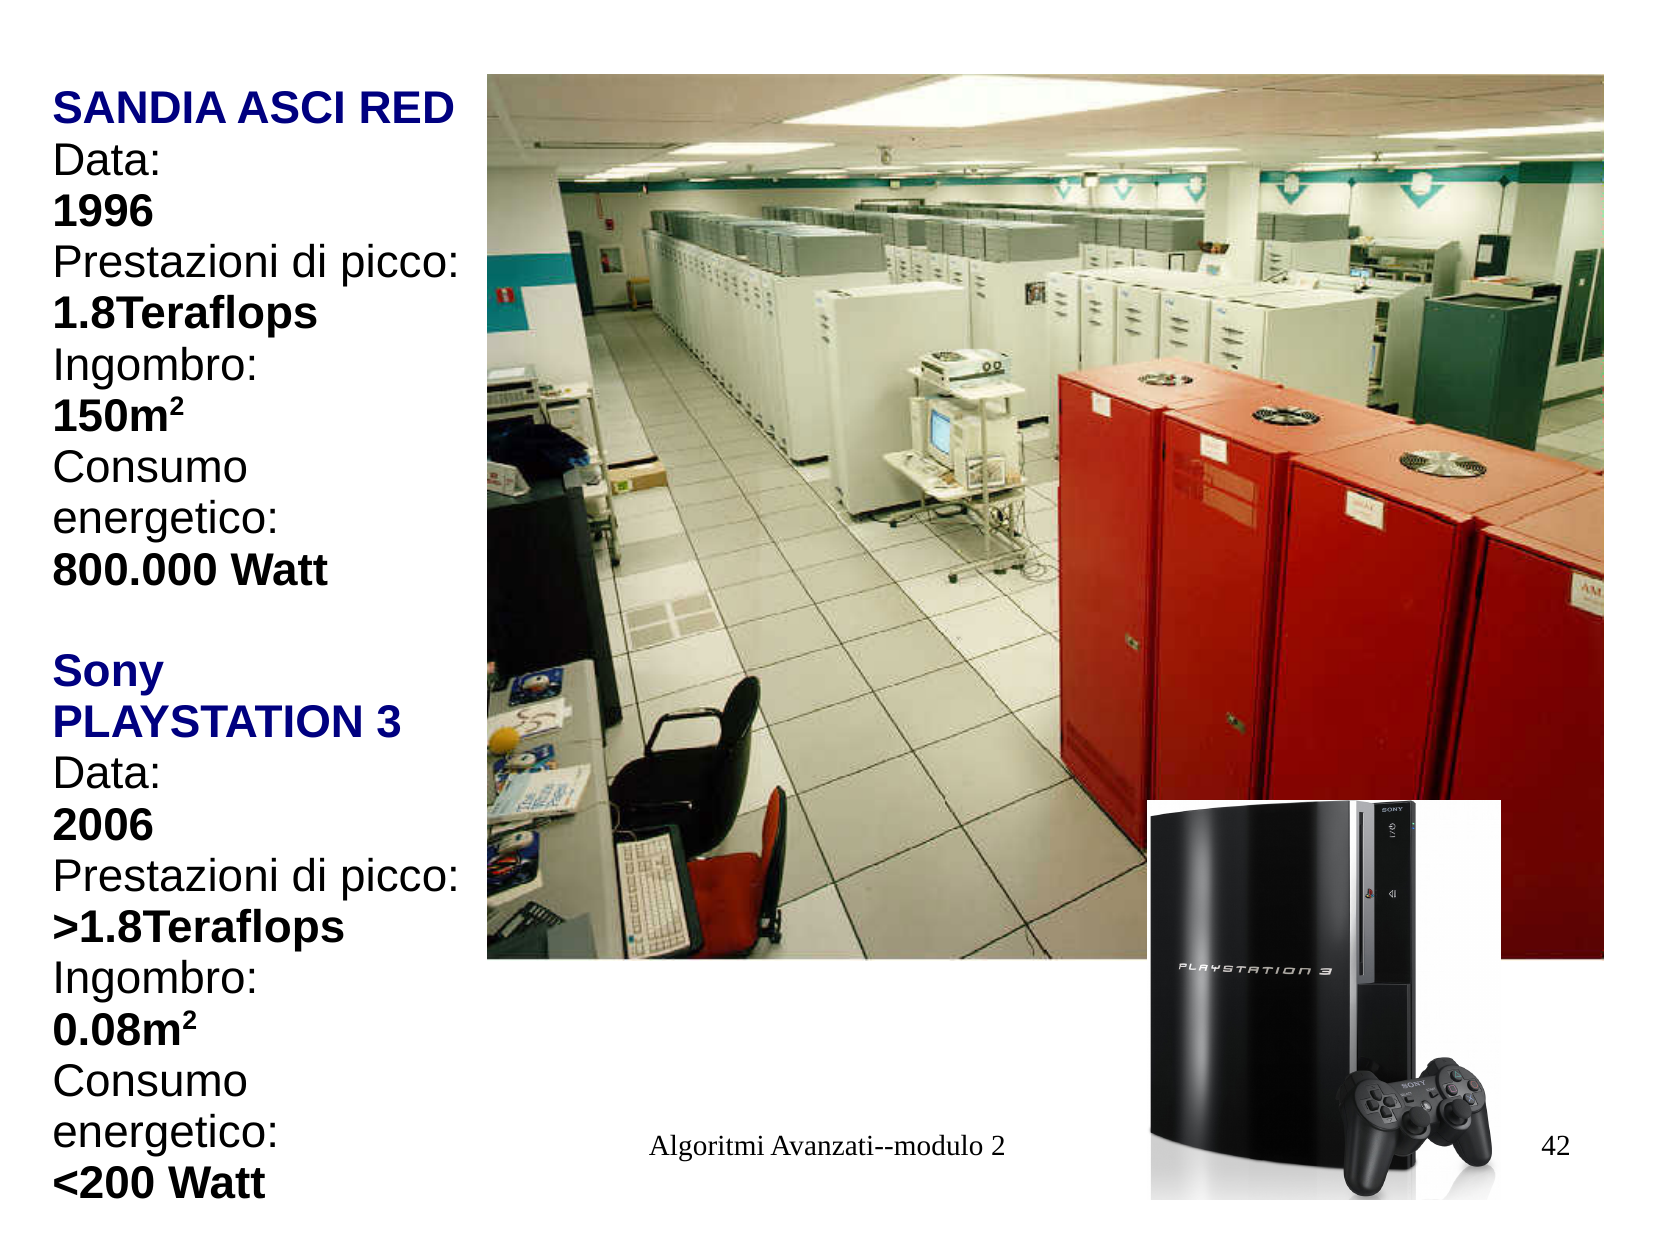

SANDIA ASCI RED
Data:
1996
Prestazioni di picco:
1.8Teraflops
Ingombro:
150m2
Consumo energetico:
800.000 Watt
Sony PLAYSTATION 3
Data:
2006
Prestazioni di picco:
>1.8Teraflops
Ingombro:
0.08m2
Consumo energetico:
<200 Watt
Algoritmi Avanzati--modulo 2
42